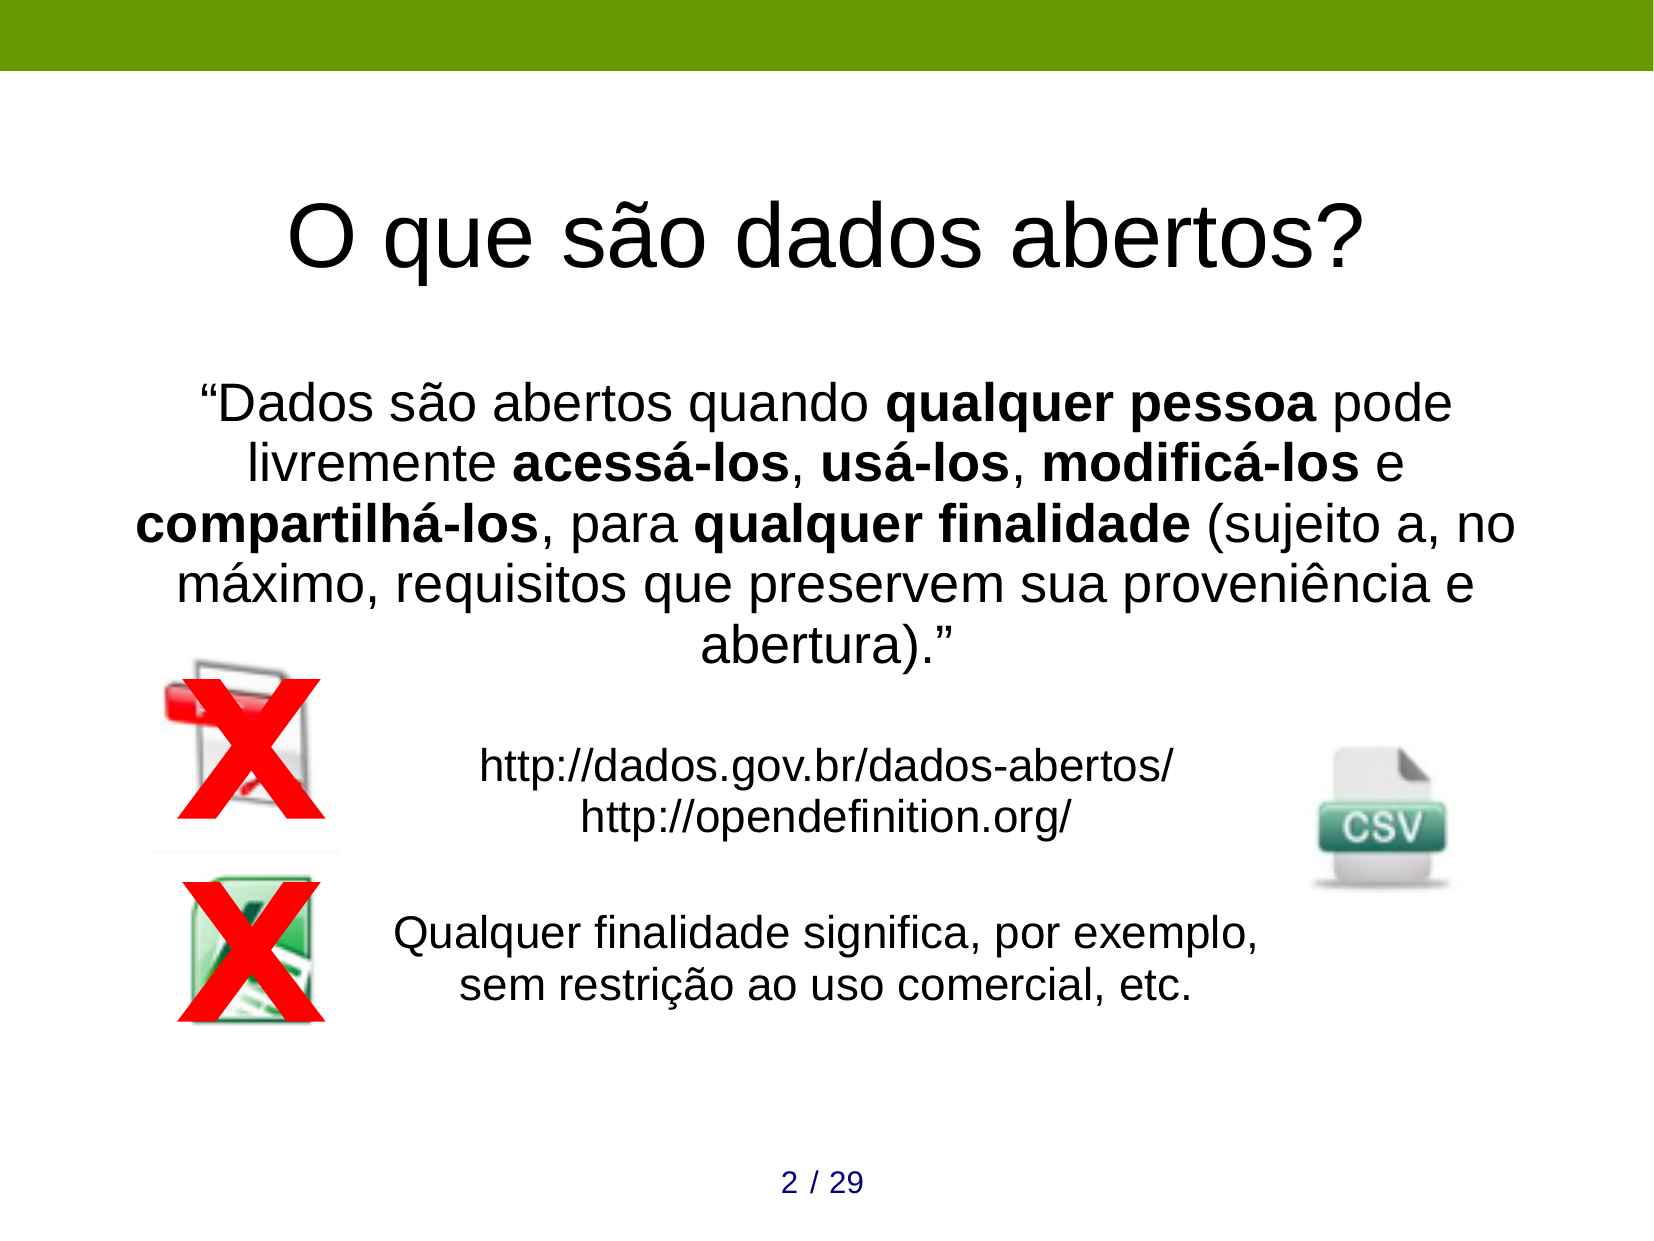

O que são dados abertos?
# “Dados são abertos quando qualquer pessoa pode livremente acessá-los, usá-los, modificá-los e compartilhá-los, para qualquer finalidade (sujeito a, no máximo, requisitos que preservem sua proveniência e abertura).”
http://dados.gov.br/dados-abertos/
http://opendefinition.org/
Qualquer finalidade significa, por exemplo,
sem restrição ao uso comercial, etc.
/
29